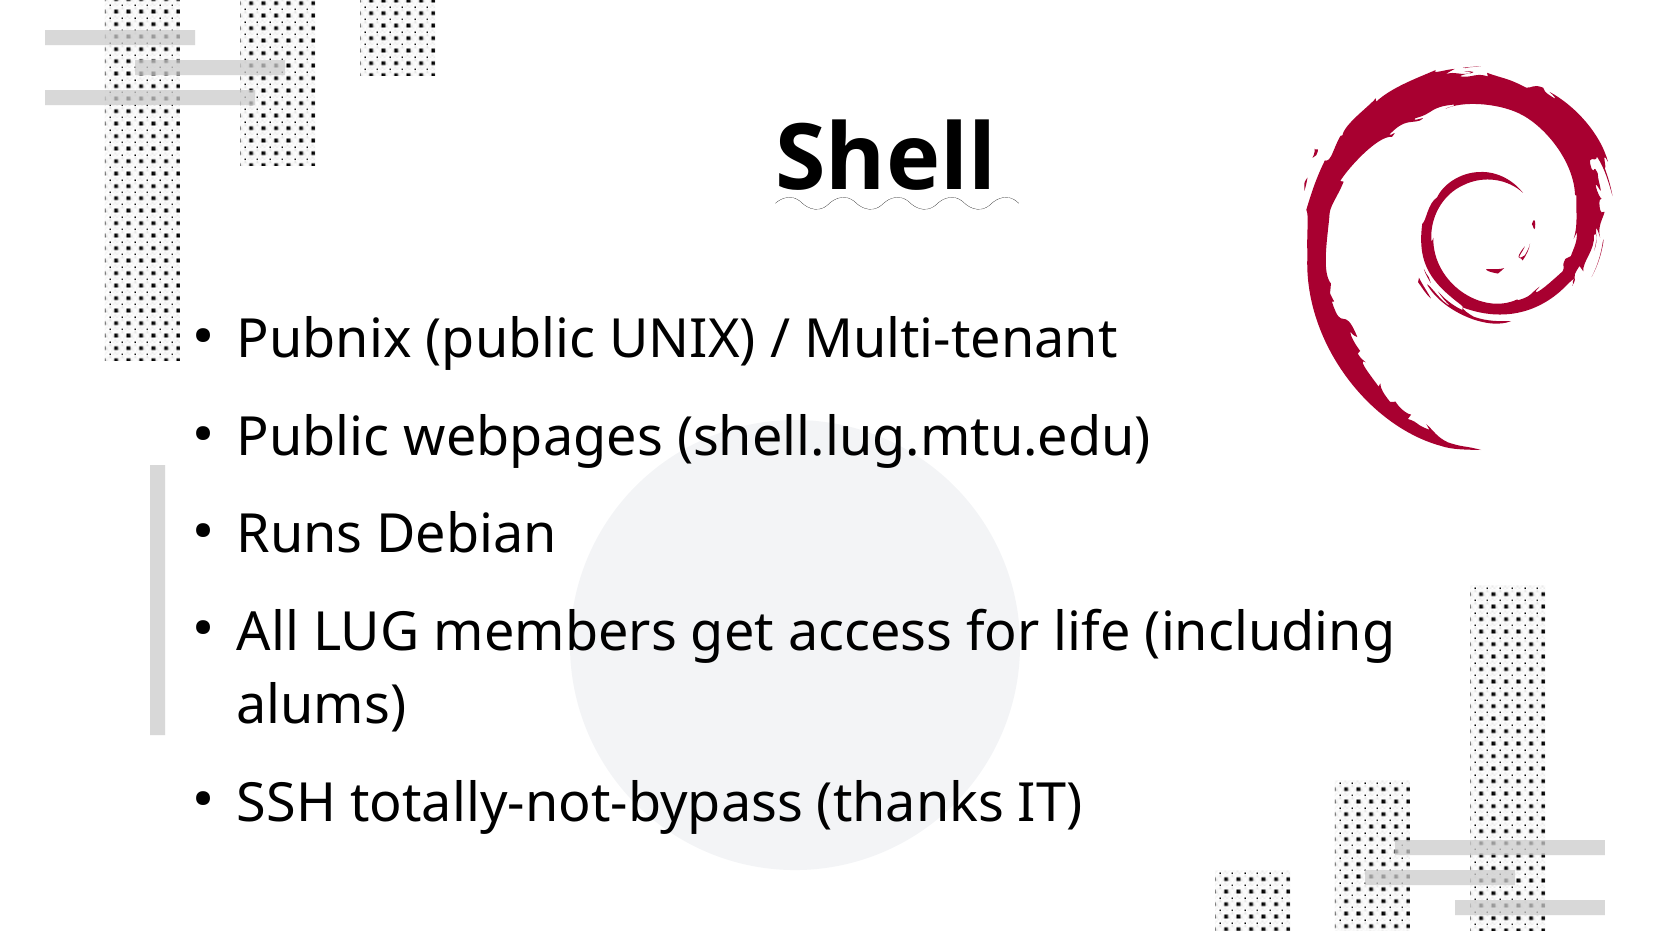

# Shell
Pubnix (public UNIX) / Multi-tenant
Public webpages (shell.lug.mtu.edu)
Runs Debian
All LUG members get access for life (including alums)
SSH totally-not-bypass (thanks IT)